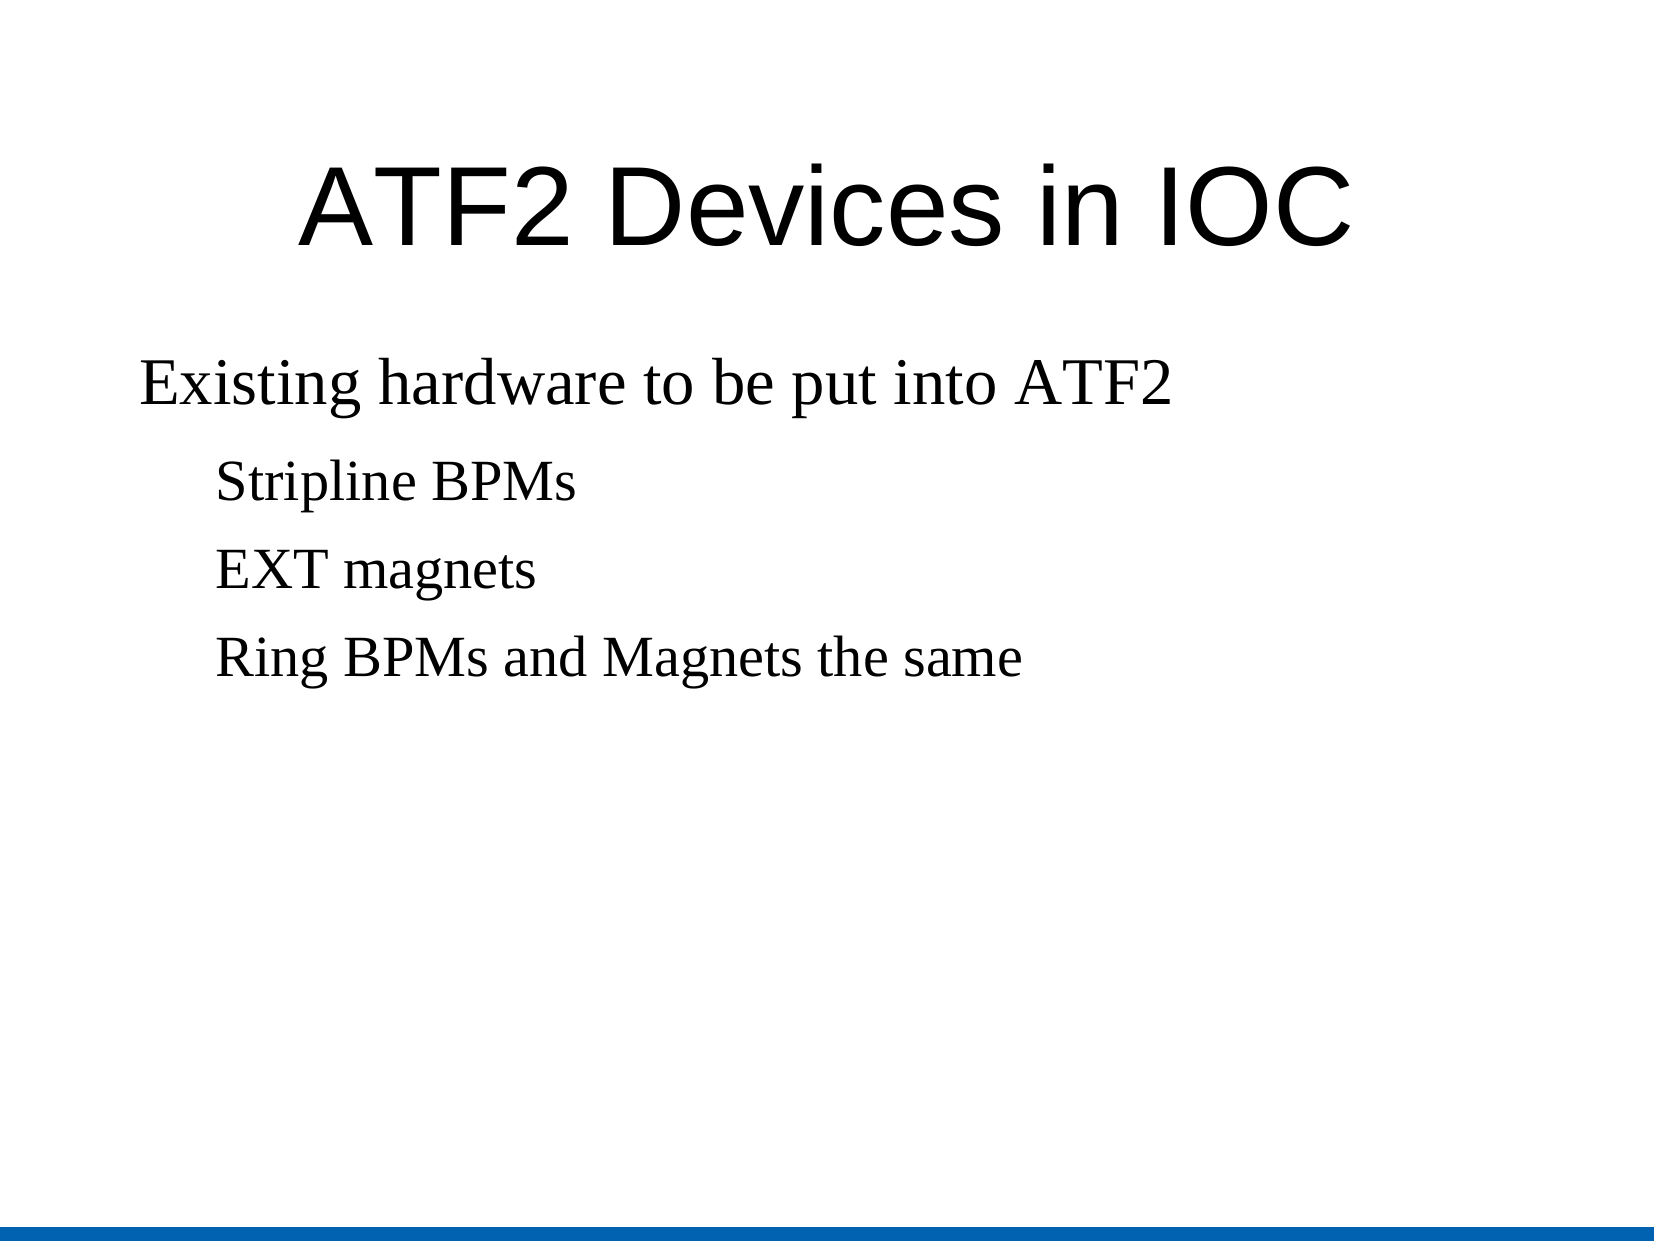

# ATF2 Devices in IOC
Existing hardware to be put into ATF2
Stripline BPMs
EXT magnets
Ring BPMs and Magnets the same